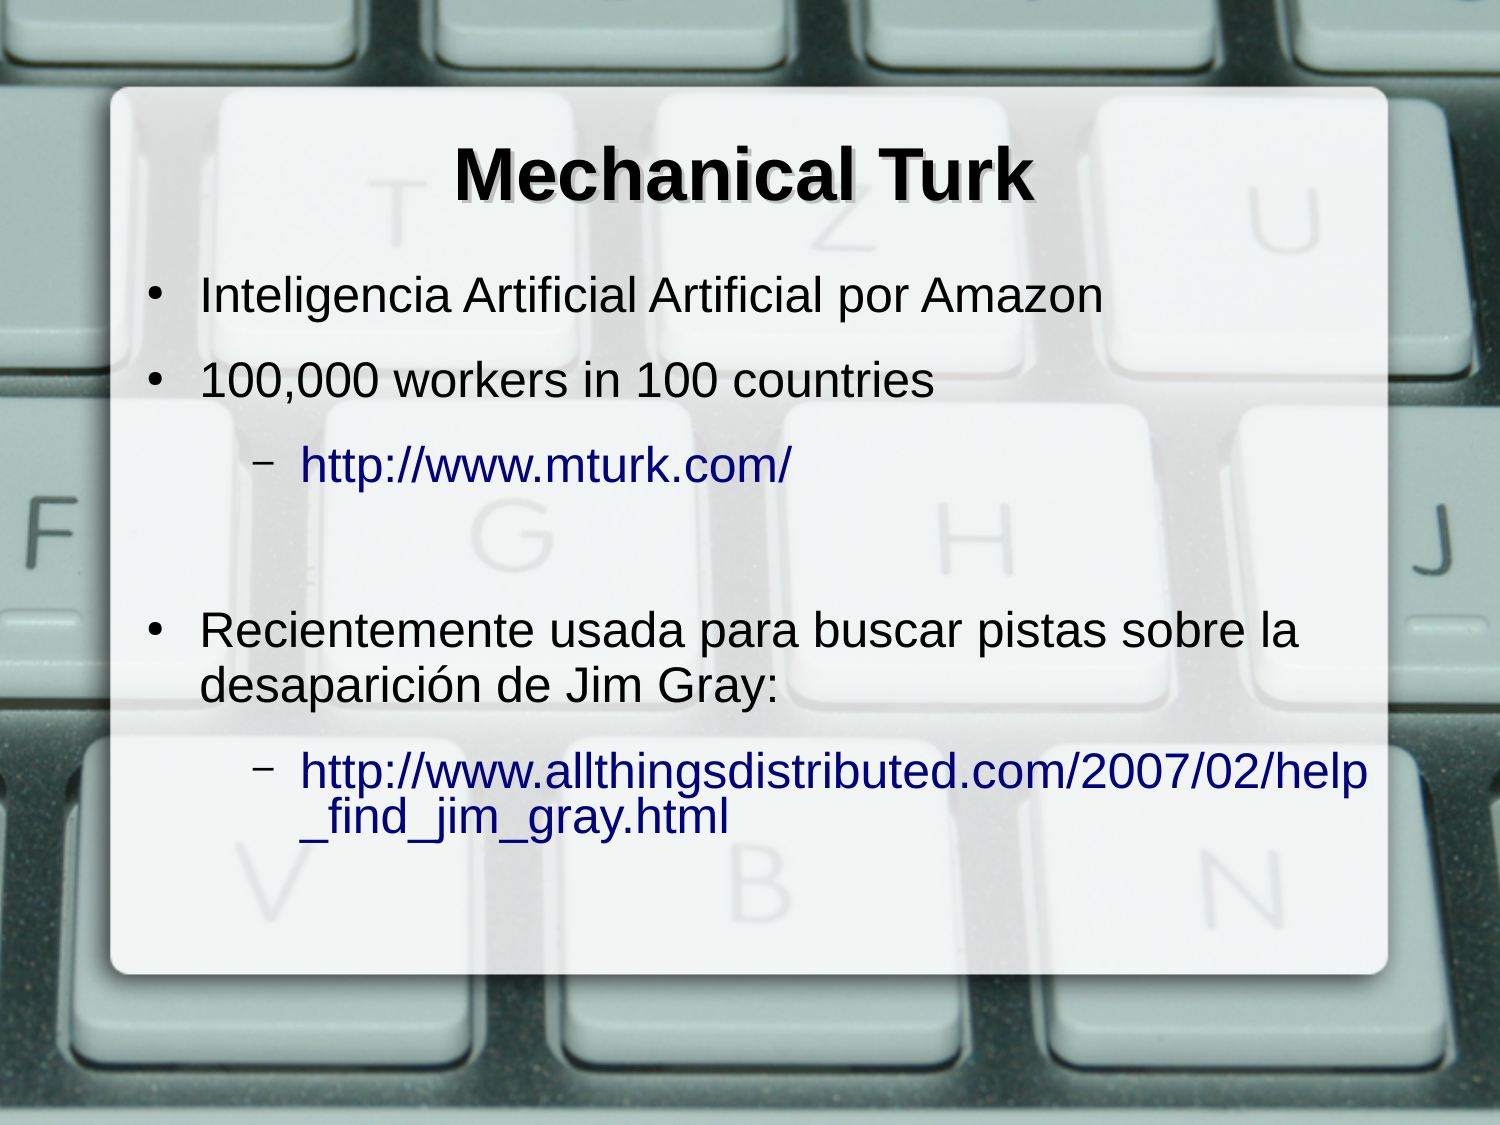

# Mechanical Turk
Inteligencia Artificial Artificial por Amazon
100,000 workers in 100 countries
http://www.mturk.com/
Recientemente usada para buscar pistas sobre la desaparición de Jim Gray:
http://www.allthingsdistributed.com/2007/02/help_find_jim_gray.html